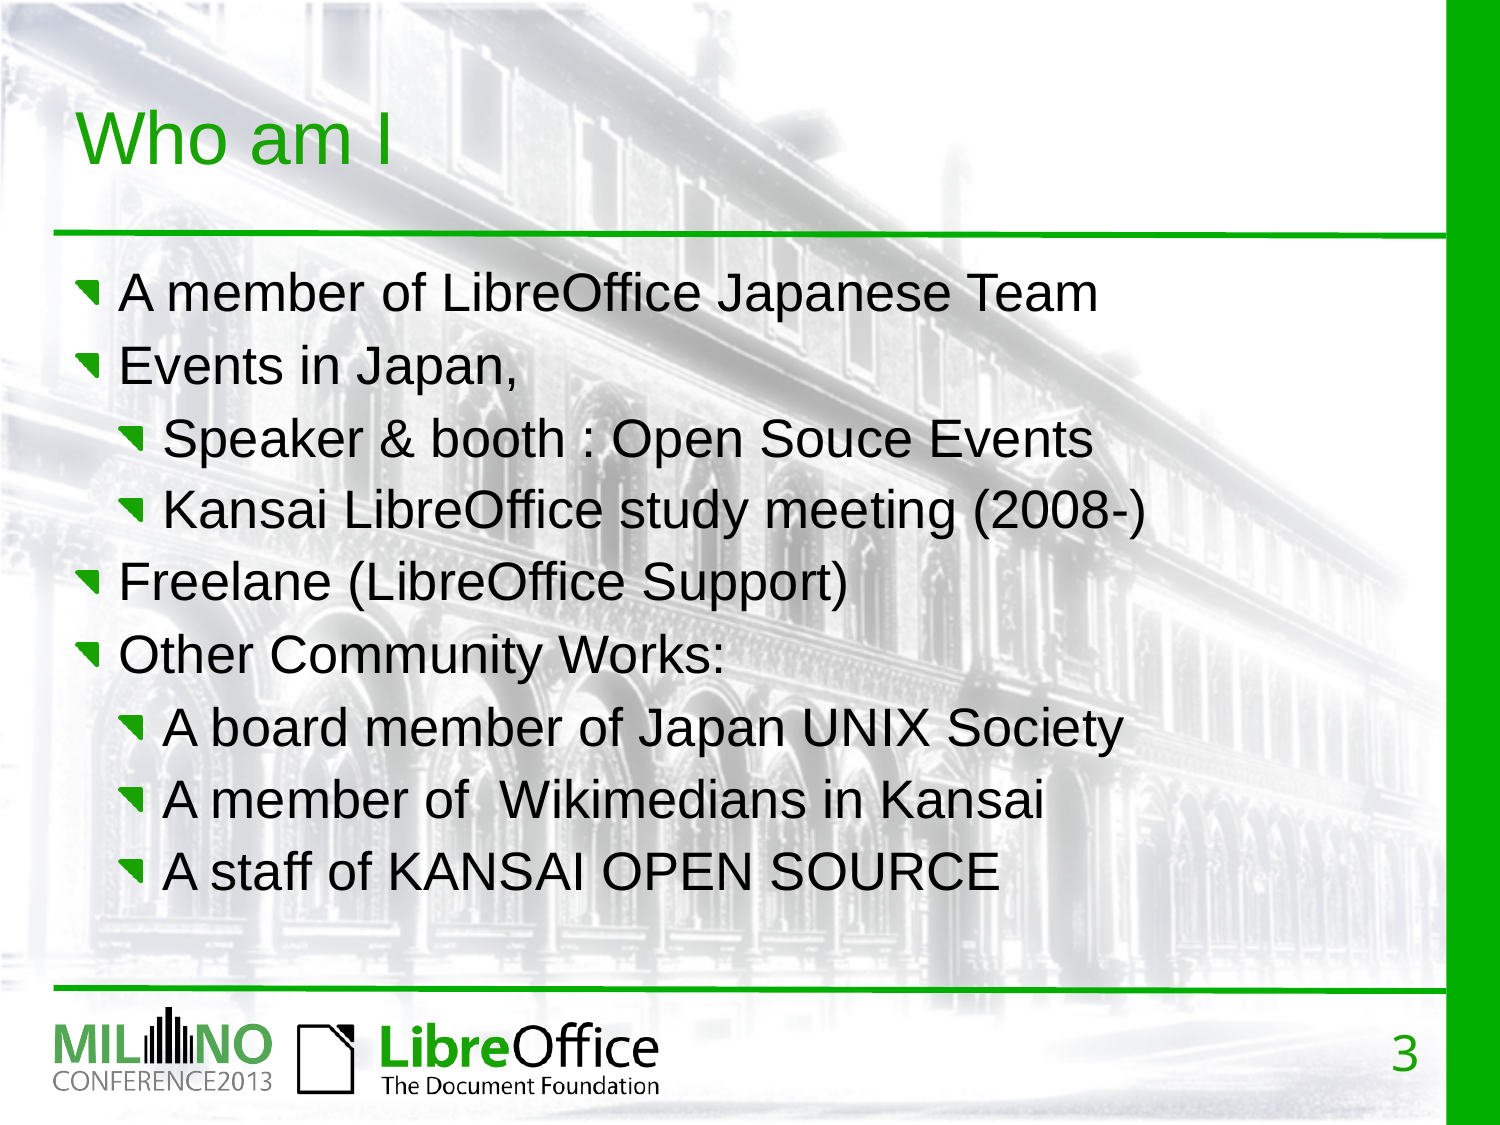

# Who am I
A member of LibreOffice Japanese Team
Events in Japan,
Speaker & booth : Open Souce Events
Kansai LibreOffice study meeting (2008-)
Freelane (LibreOffice Support)
Other Community Works:
A board member of Japan UNIX Society
A member of Wikimedians in Kansai
A staff of KANSAI OPEN SOURCE
3